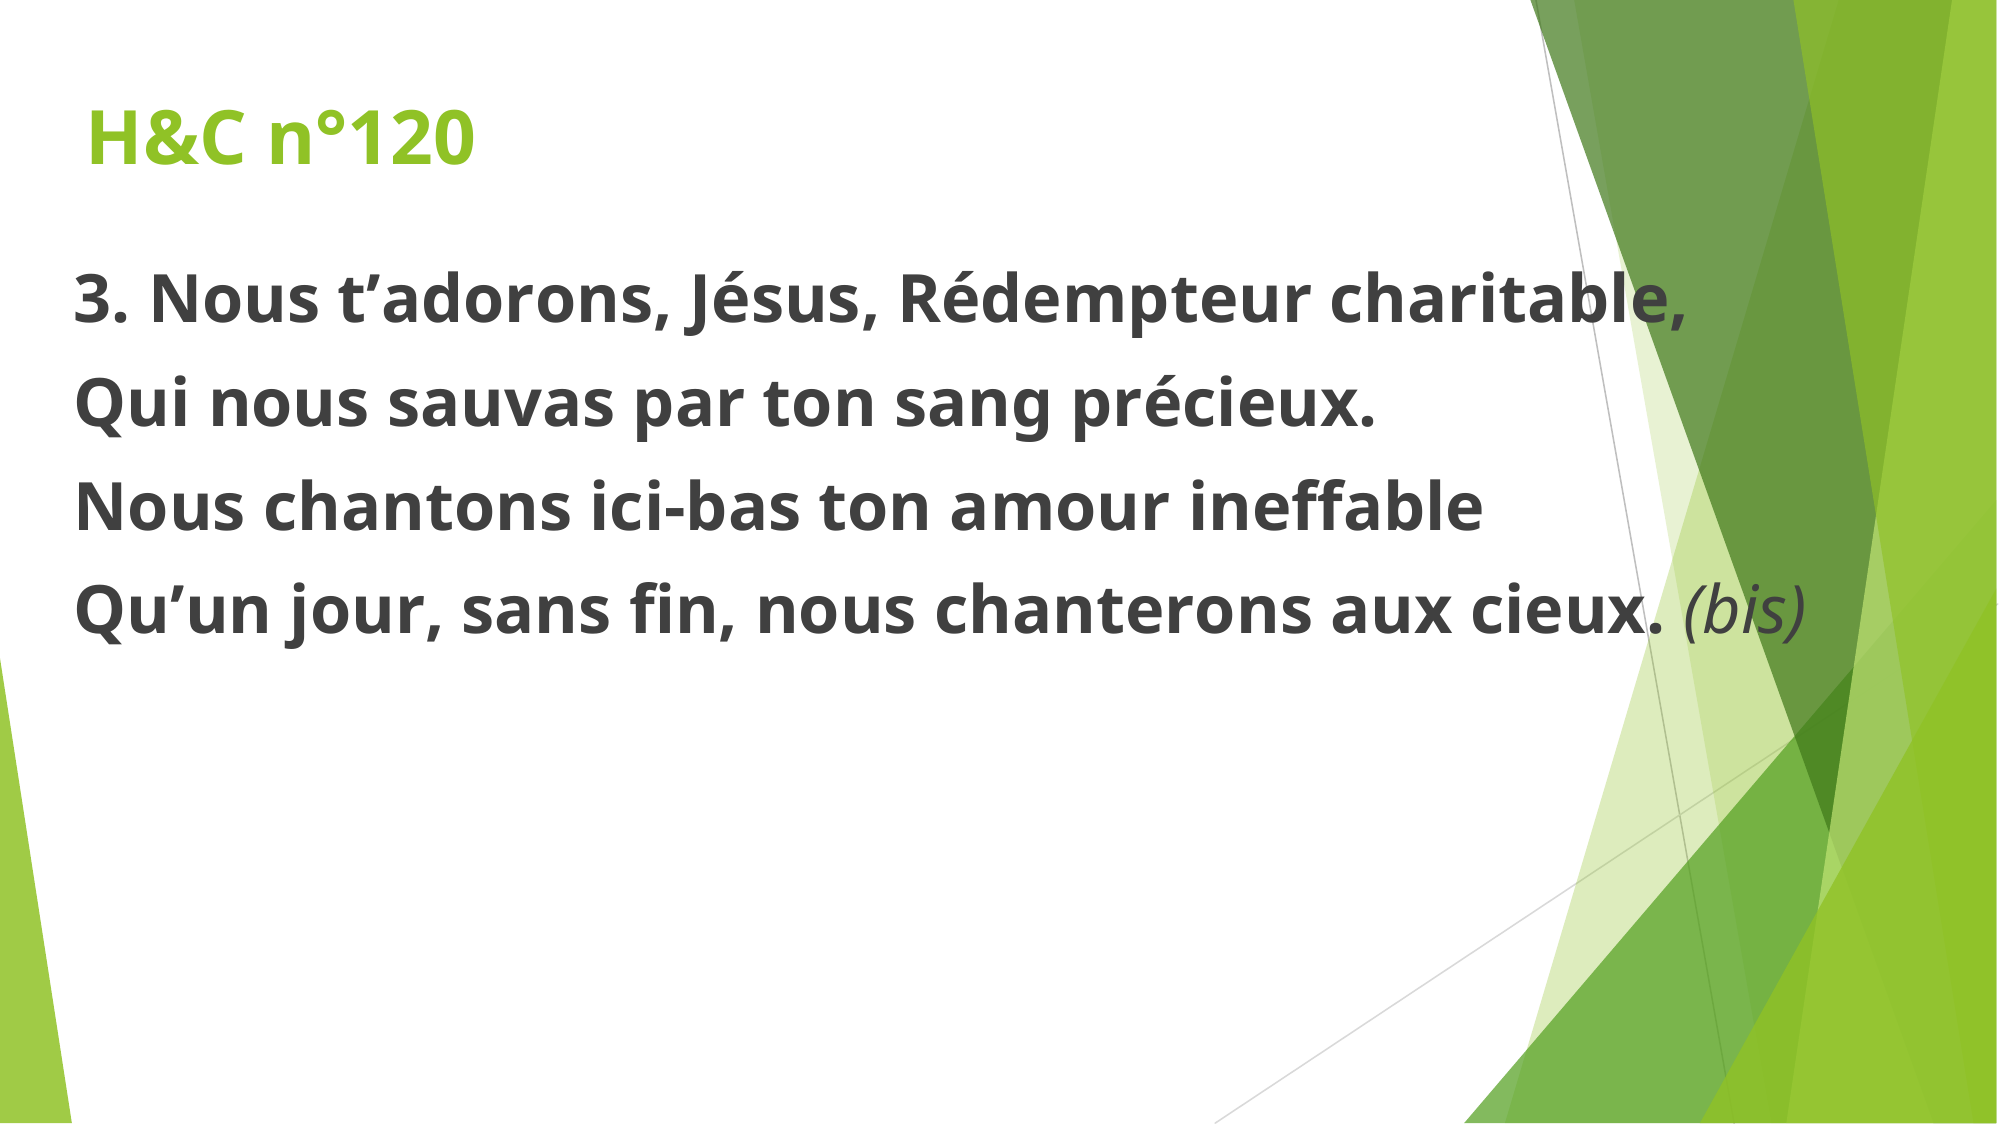

H&C n°120
3. Nous t’adorons, Jésus, Rédempteur charitable,
Qui nous sauvas par ton sang précieux.
Nous chantons ici-bas ton amour ineffable
Qu’un jour, sans fin, nous chanterons aux cieux. (bis)